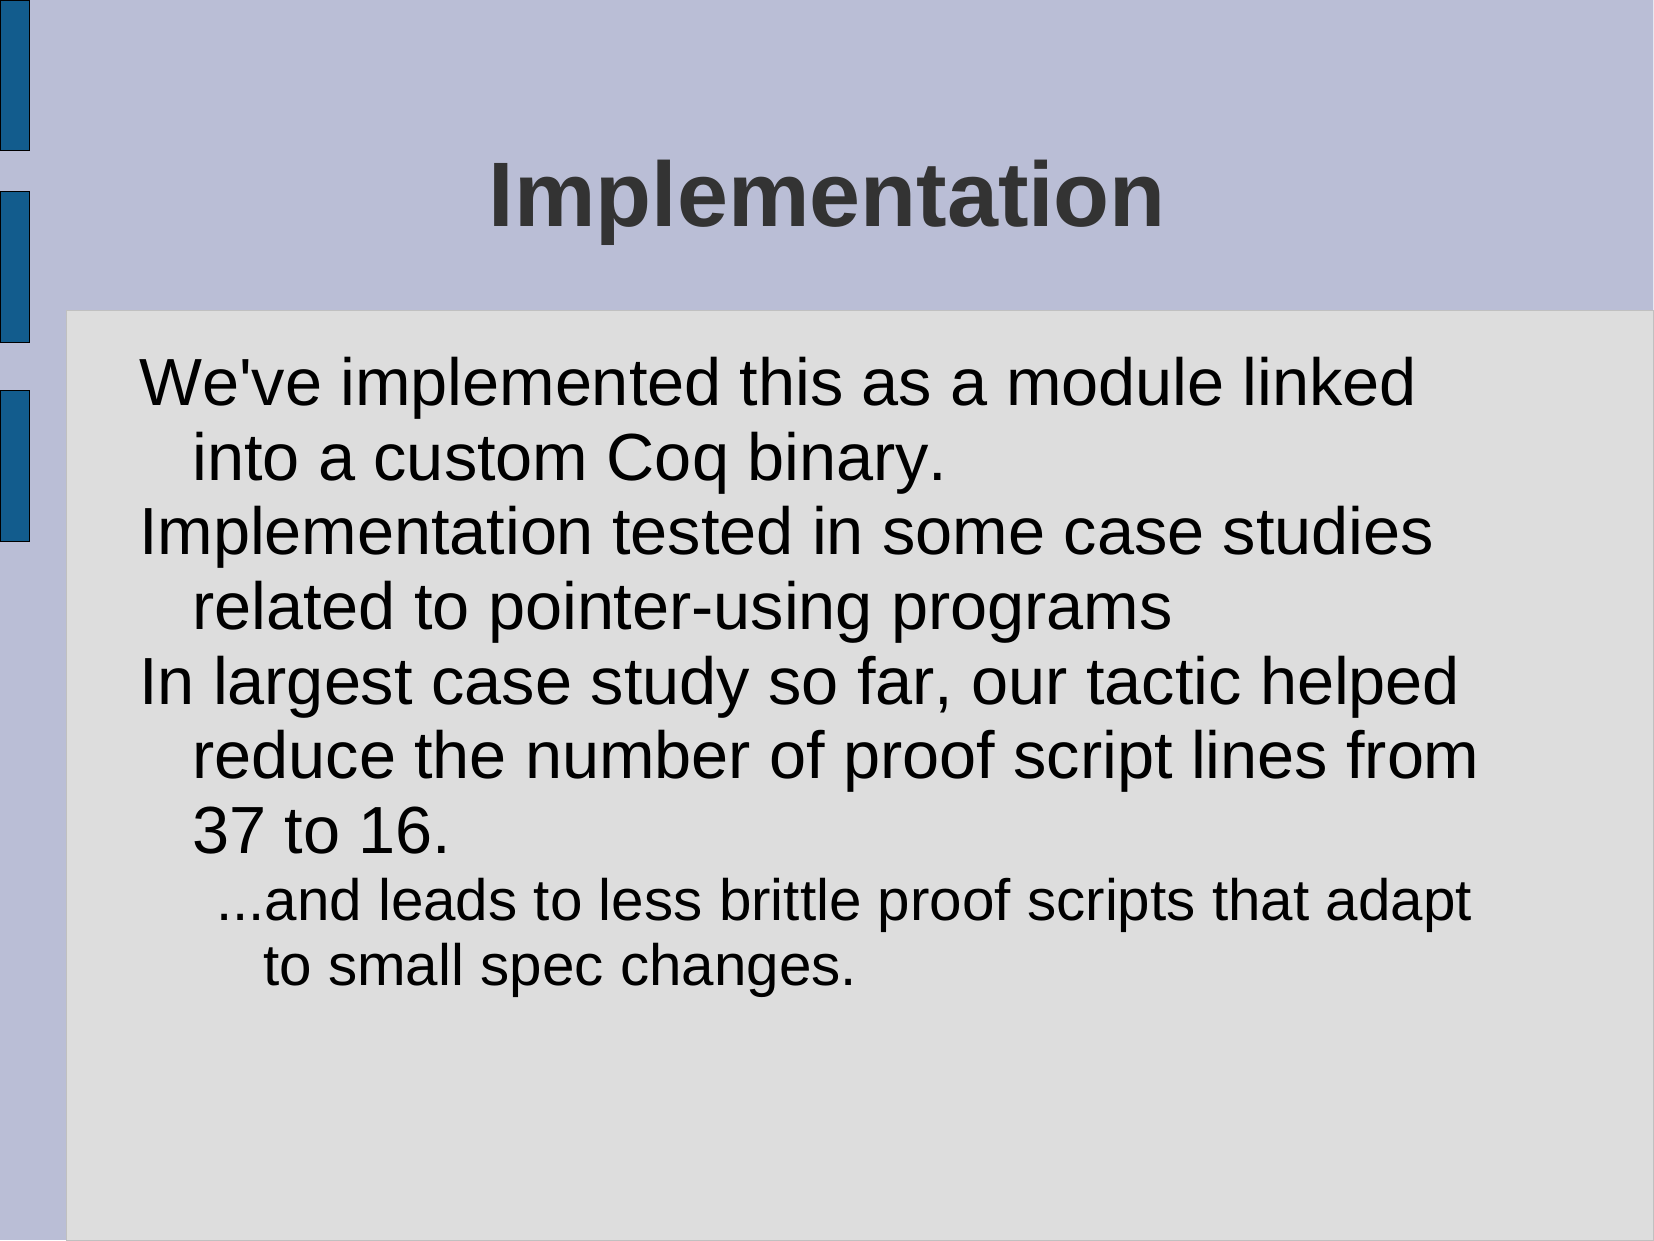

# Implementation
We've implemented this as a module linked into a custom Coq binary.
Implementation tested in some case studies related to pointer-using programs
In largest case study so far, our tactic helped reduce the number of proof script lines from 37 to 16.
...and leads to less brittle proof scripts that adapt to small spec changes.